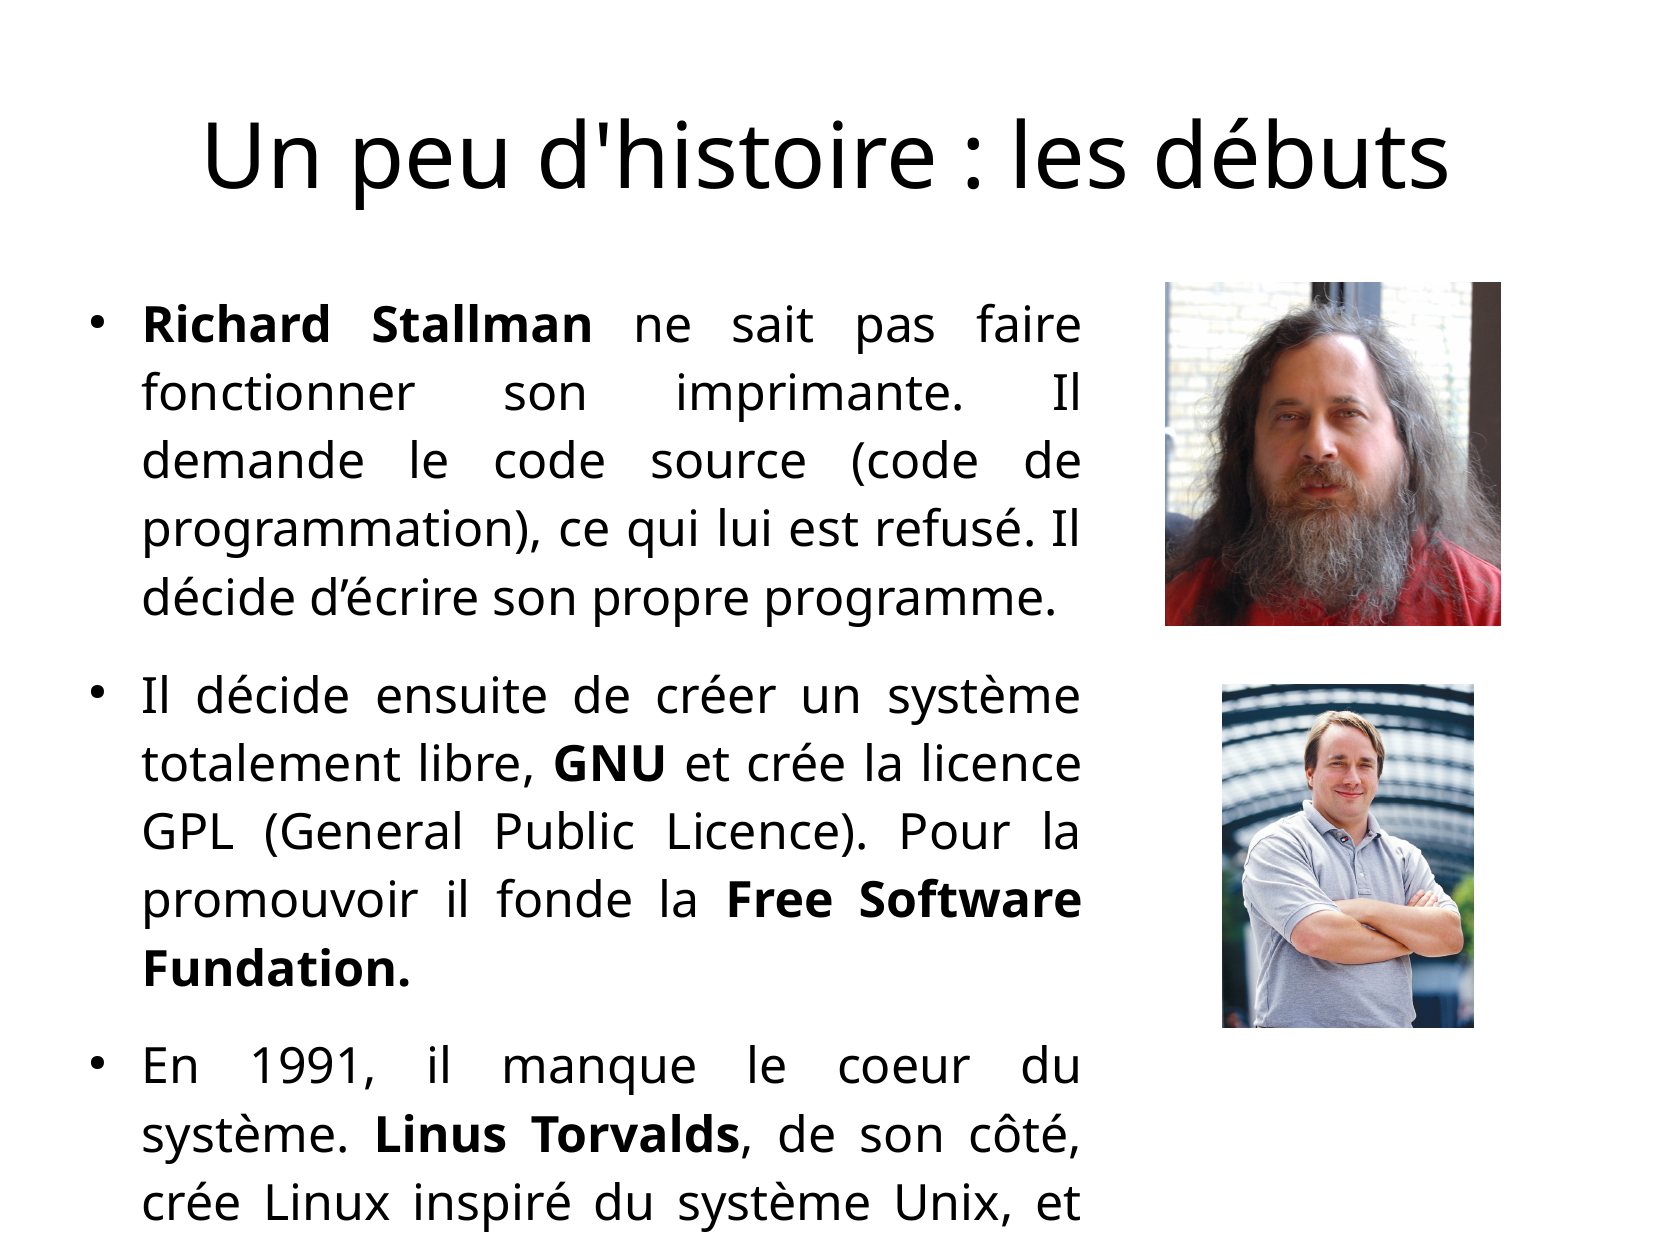

# Un peu d'histoire : les débuts
Richard Stallman ne sait pas faire fonctionner son imprimante. Il demande le code source (code de programmation), ce qui lui est refusé. Il décide d’écrire son propre programme.
Il décide ensuite de créer un système totalement libre, GNU et crée la licence GPL (General Public Licence). Pour la promouvoir il fonde la Free Software Fundation.
En 1991, il manque le coeur du système. Linus Torvalds, de son côté, crée Linux inspiré du système Unix, et le publie sous GPL. Le système devient GNU/Linux.